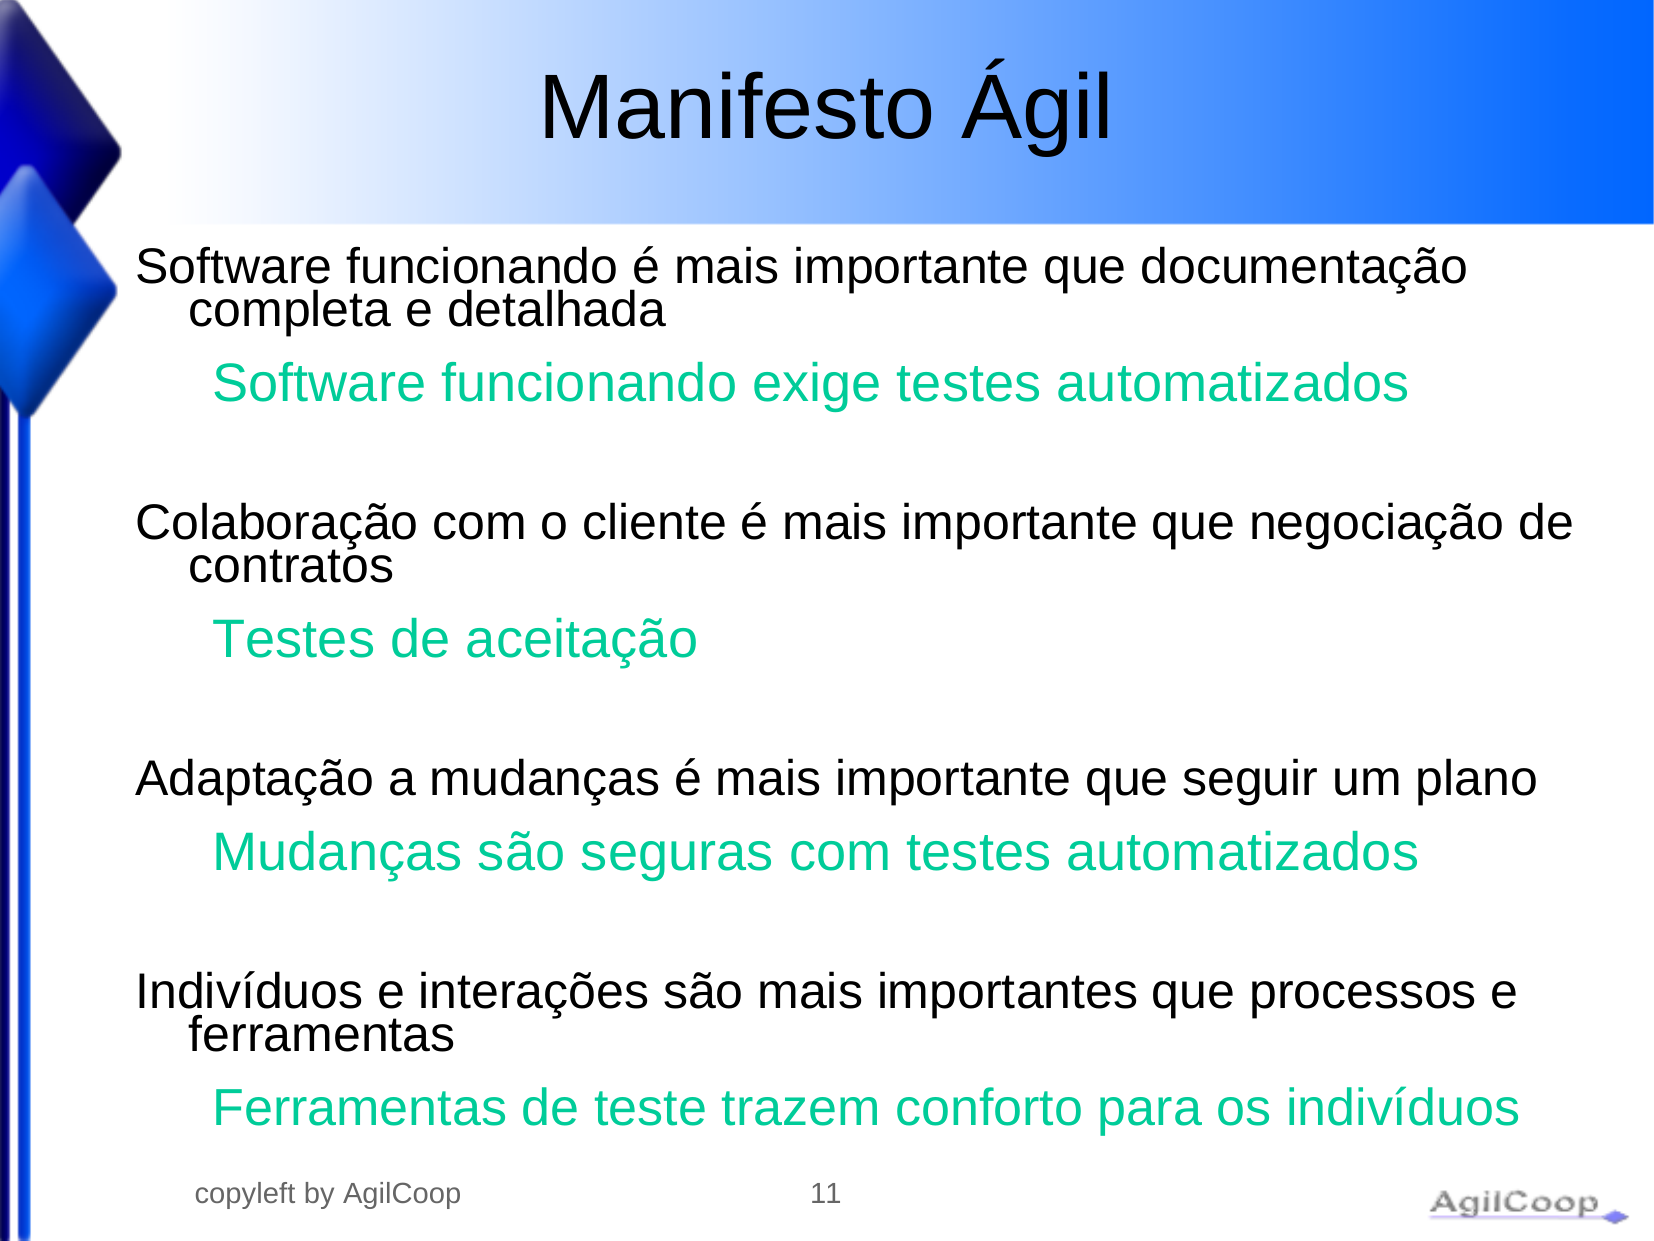

# Manifesto Ágil
Software funcionando é mais importante que documentação completa e detalhada
Software funcionando exige testes automatizados
Colaboração com o cliente é mais importante que negociação de contratos
Testes de aceitação
Adaptação a mudanças é mais importante que seguir um plano
Mudanças são seguras com testes automatizados
Indivíduos e interações são mais importantes que processos e ferramentas
Ferramentas de teste trazem conforto para os indivíduos
copyleft by AgilCoop
11